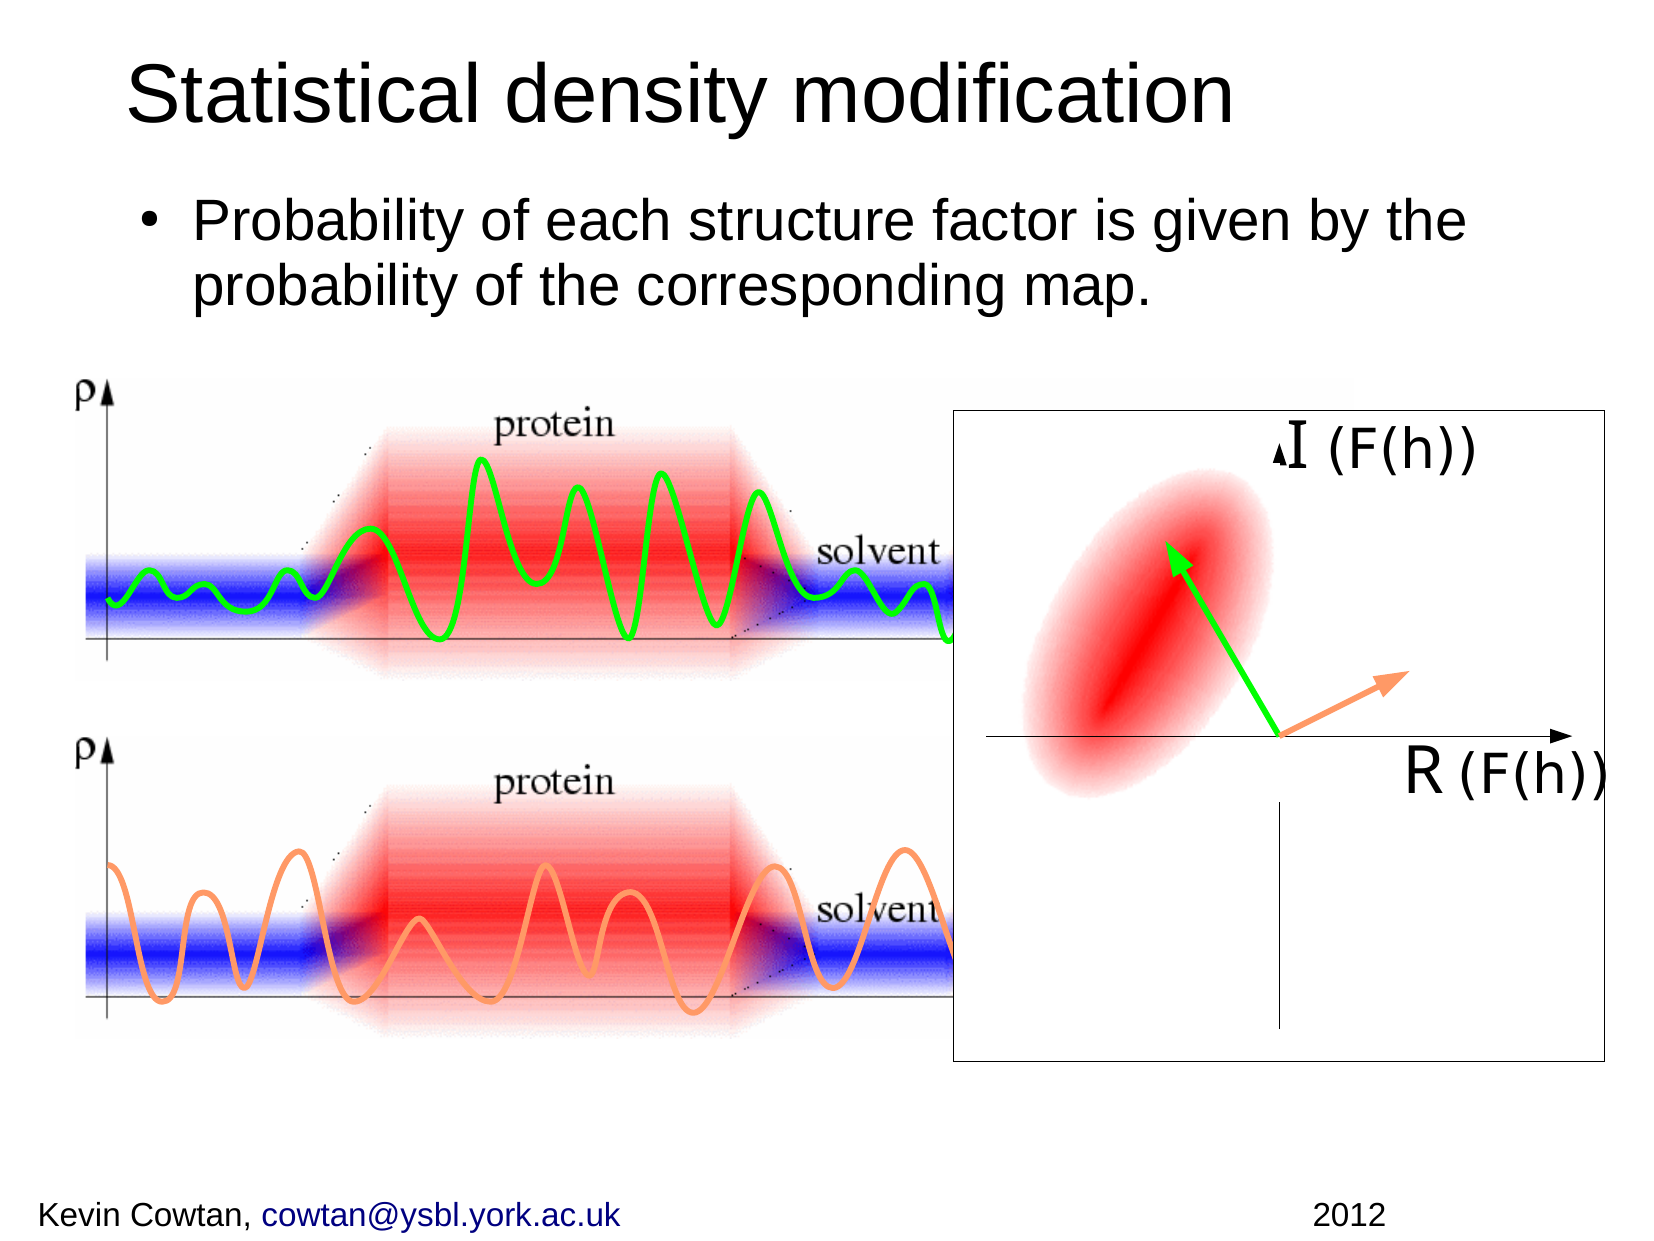

# Statistical density modification
Probability of each structure factor is given by the probability of the corresponding map.
I (F(h))
R (F(h))